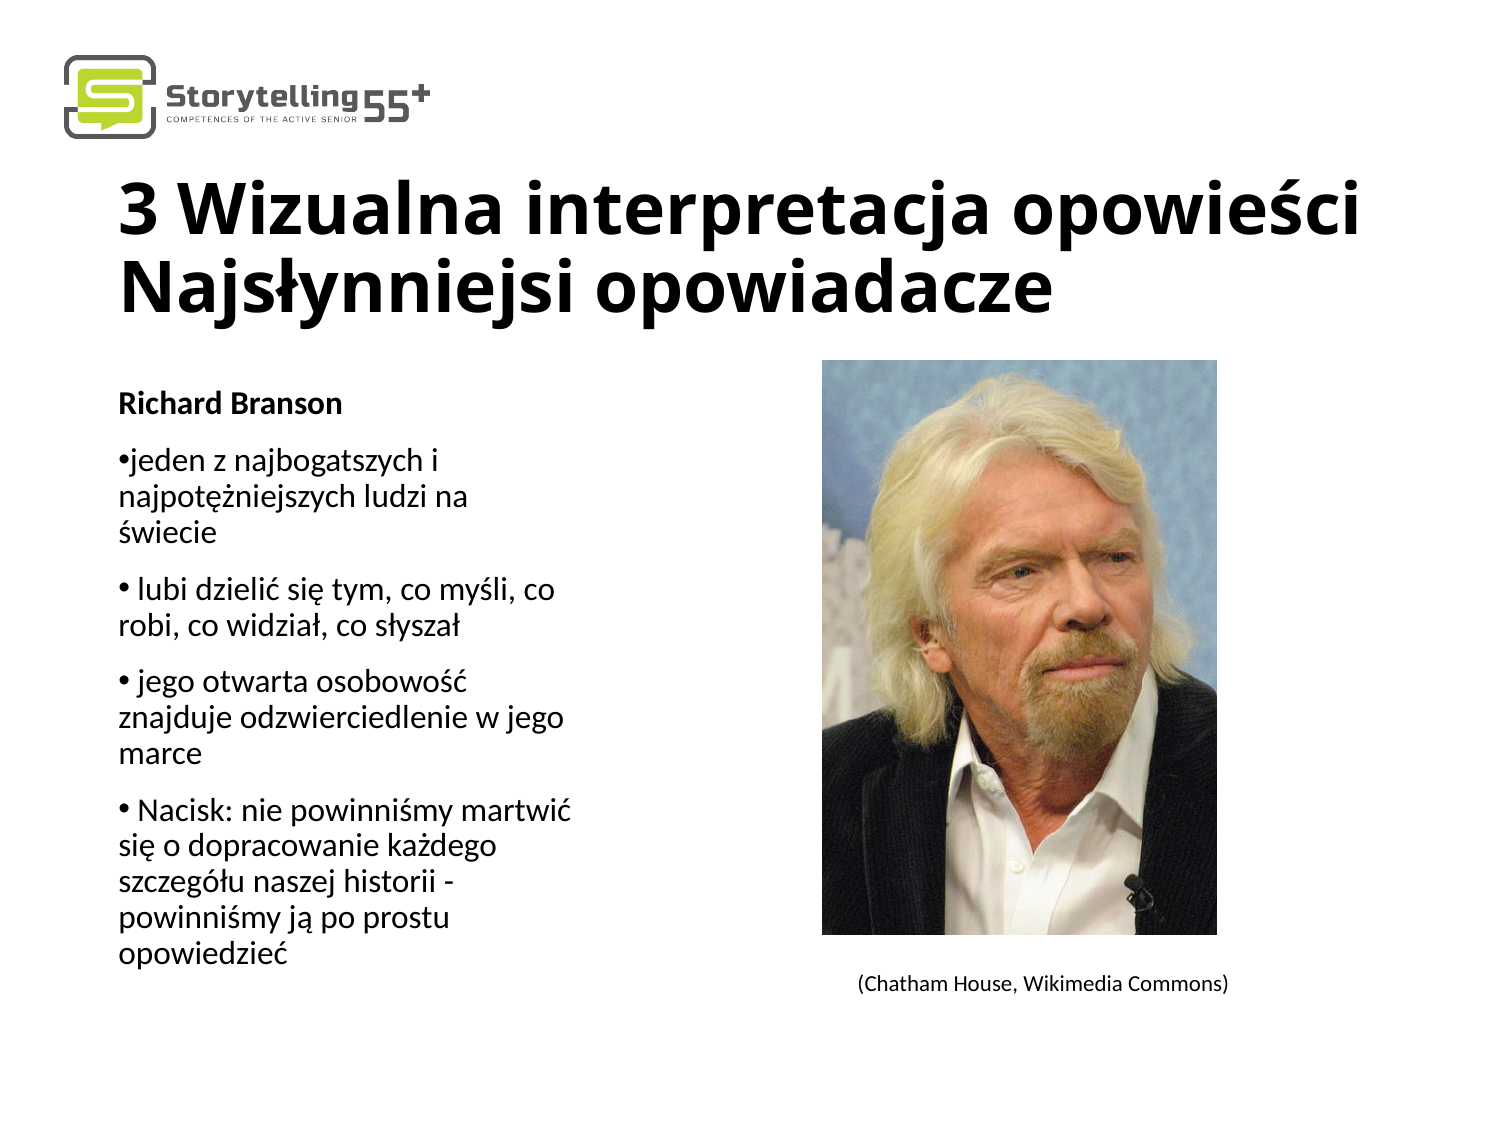

# 3 Wizualna interpretacja opowieści Najsłynniejsi opowiadacze
Richard Branson
jeden z najbogatszych i najpotężniejszych ludzi na świecie
 lubi dzielić się tym, co myśli, co robi, co widział, co słyszał
 jego otwarta osobowość znajduje odzwierciedlenie w jego marce
 Nacisk: nie powinniśmy martwić się o dopracowanie każdego szczegółu naszej historii - powinniśmy ją po prostu opowiedzieć
(Chatham House, Wikimedia Commons)